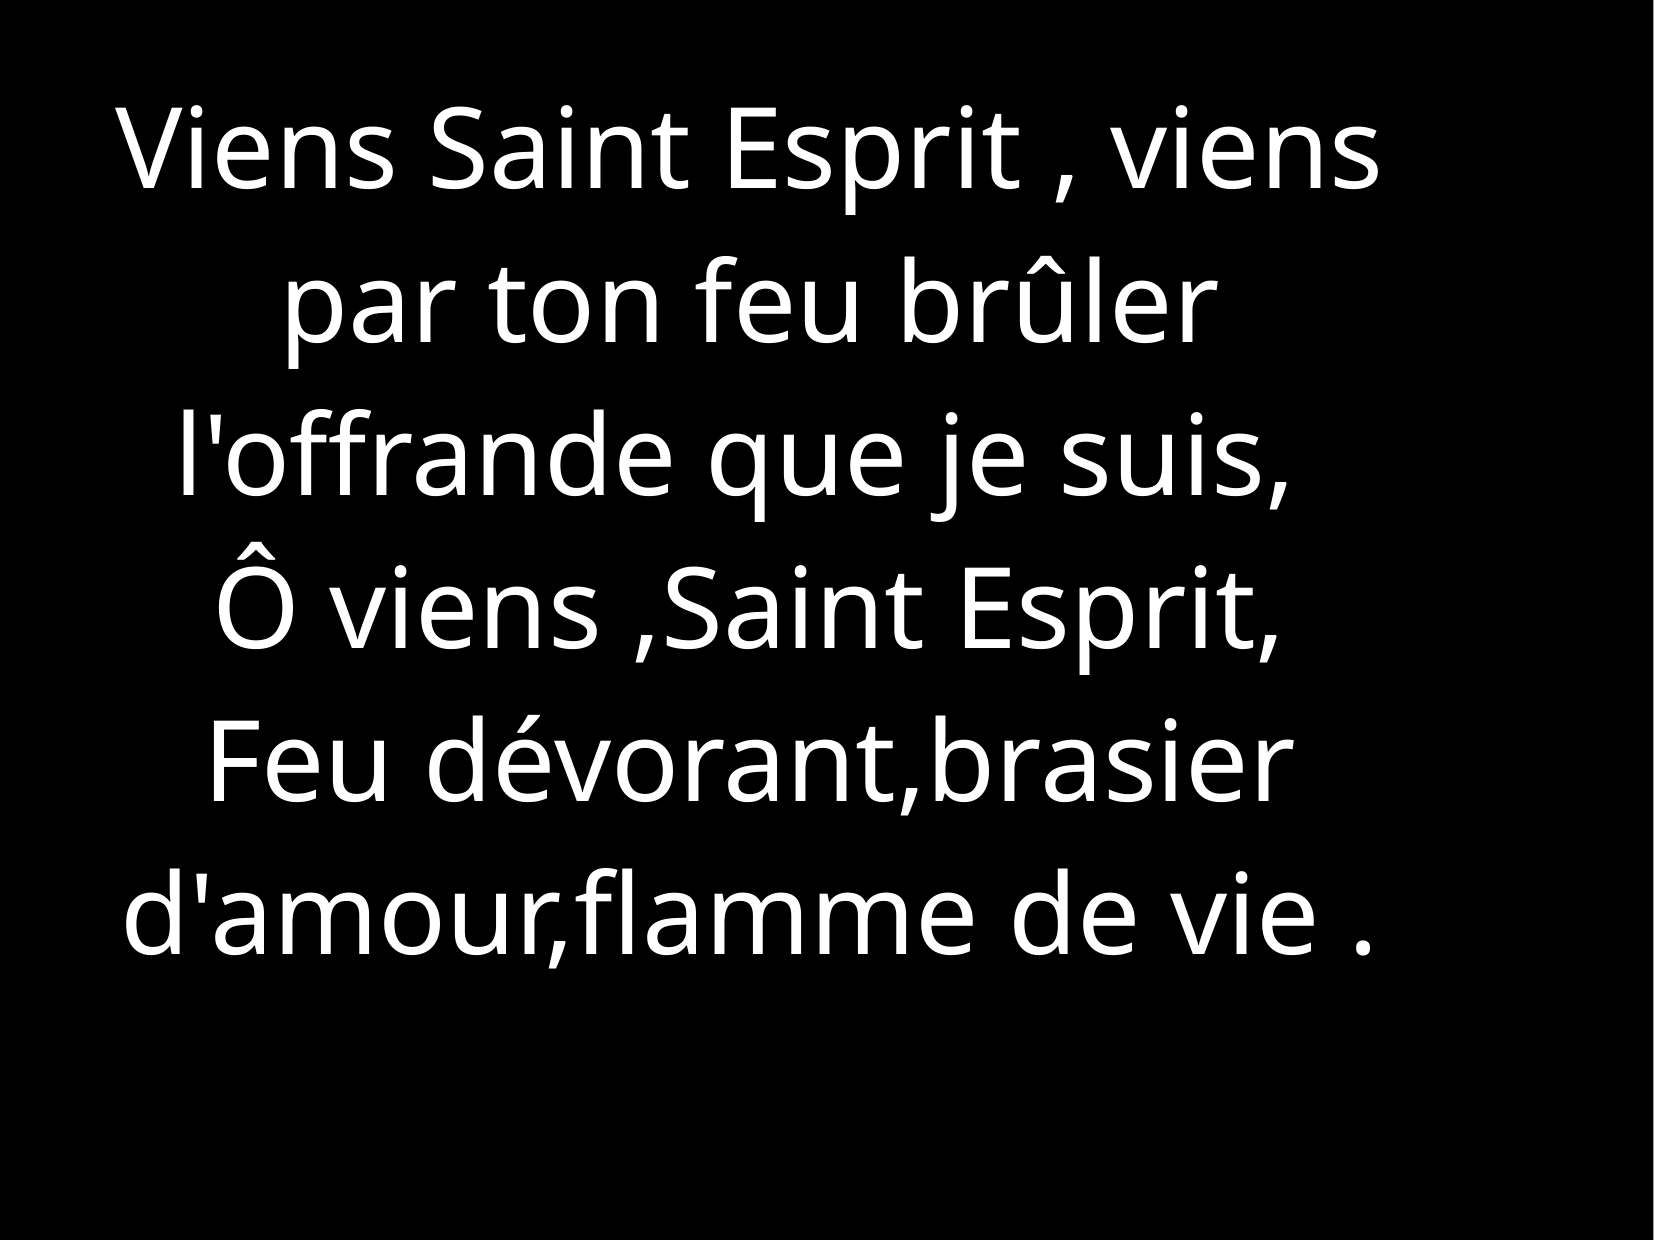

# Viens Saint Esprit , viens par ton feu brûler l'offrande que je suis,
Ô viens ,Saint Esprit,
Feu dévorant,brasier d'amour,flamme de vie .